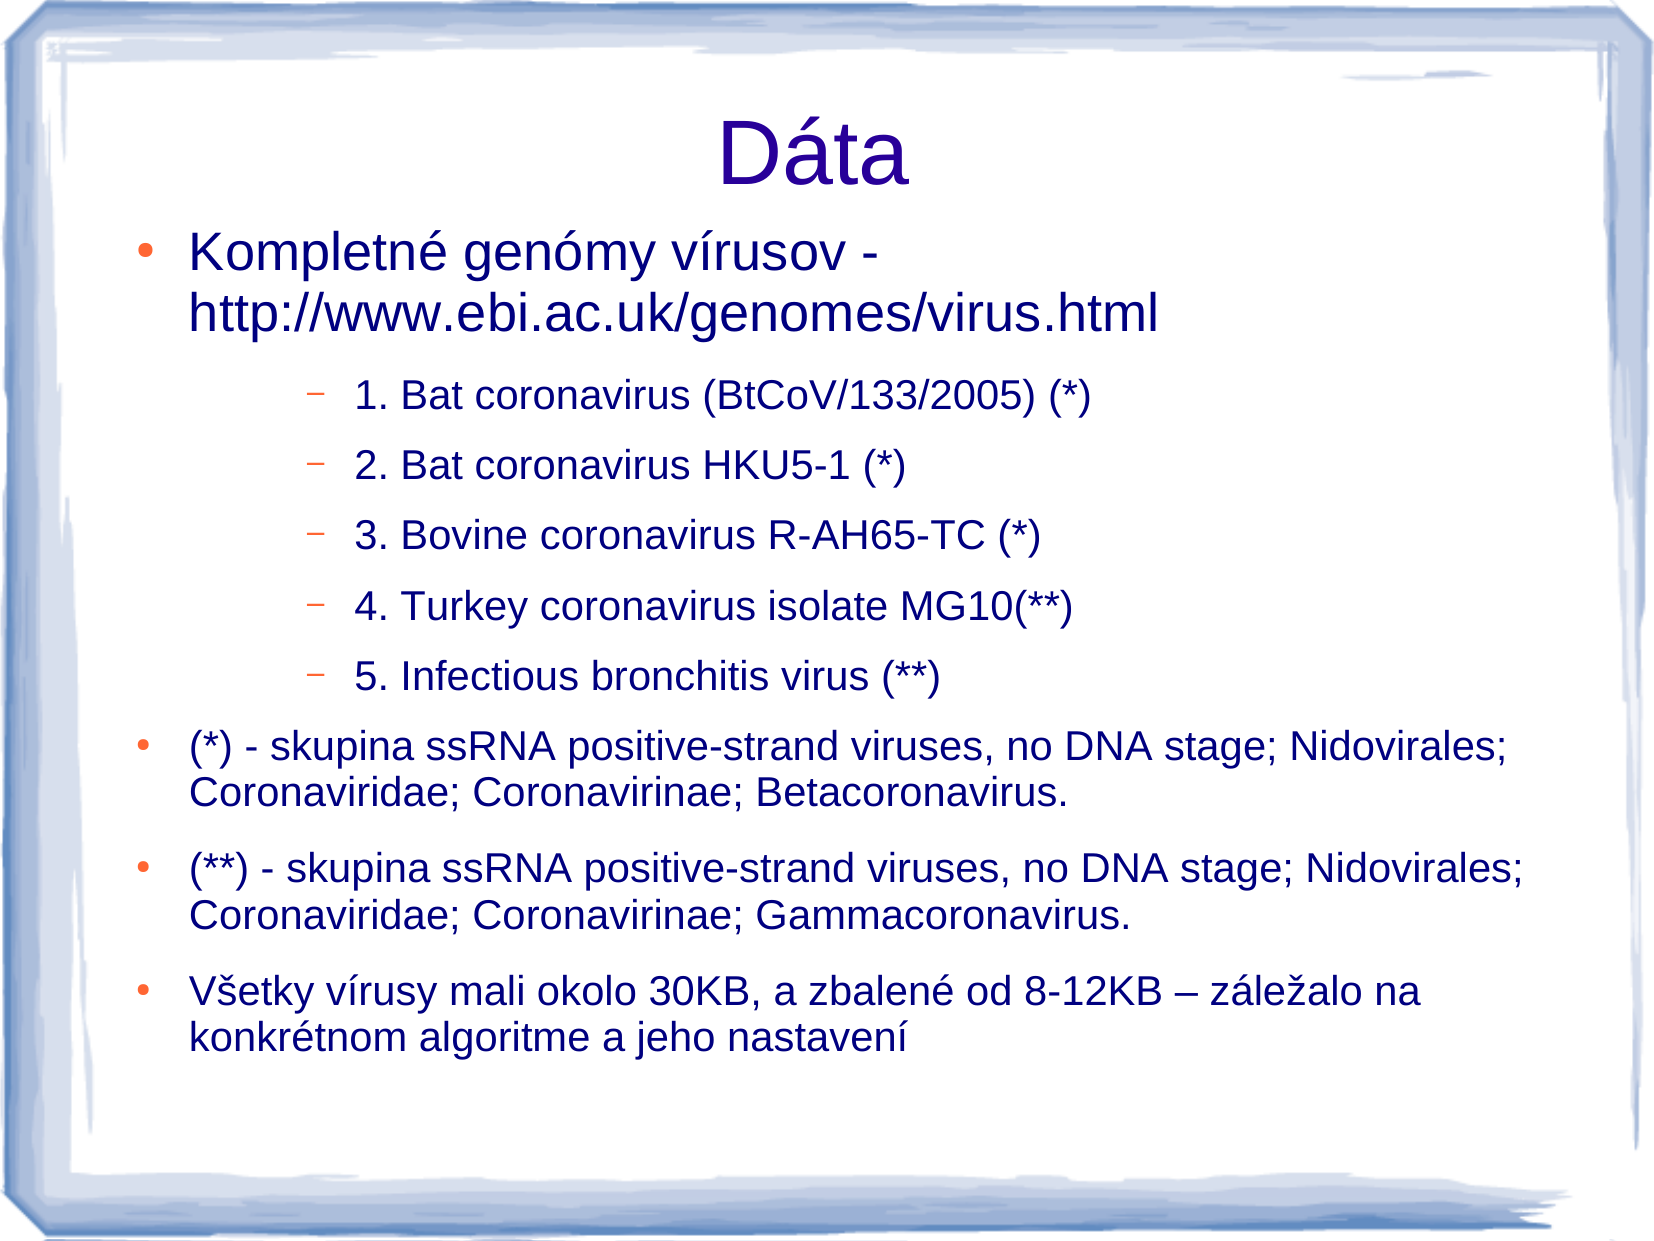

# Dáta
Kompletné genómy vírusov - http://www.ebi.ac.uk/genomes/virus.html
1. Bat coronavirus (BtCoV/133/2005) (*)
2. Bat coronavirus HKU5-1 (*)
3. Bovine coronavirus R-AH65-TC (*)
4. Turkey coronavirus isolate MG10(**)
5. Infectious bronchitis virus (**)
(*) - skupina ssRNA positive-strand viruses, no DNA stage; Nidovirales; Coronaviridae; Coronavirinae; Betacoronavirus.
(**) - skupina ssRNA positive-strand viruses, no DNA stage; Nidovirales; Coronaviridae; Coronavirinae; Gammacoronavirus.
Všetky vírusy mali okolo 30KB, a zbalené od 8-12KB – záležalo na konkrétnom algoritme a jeho nastavení